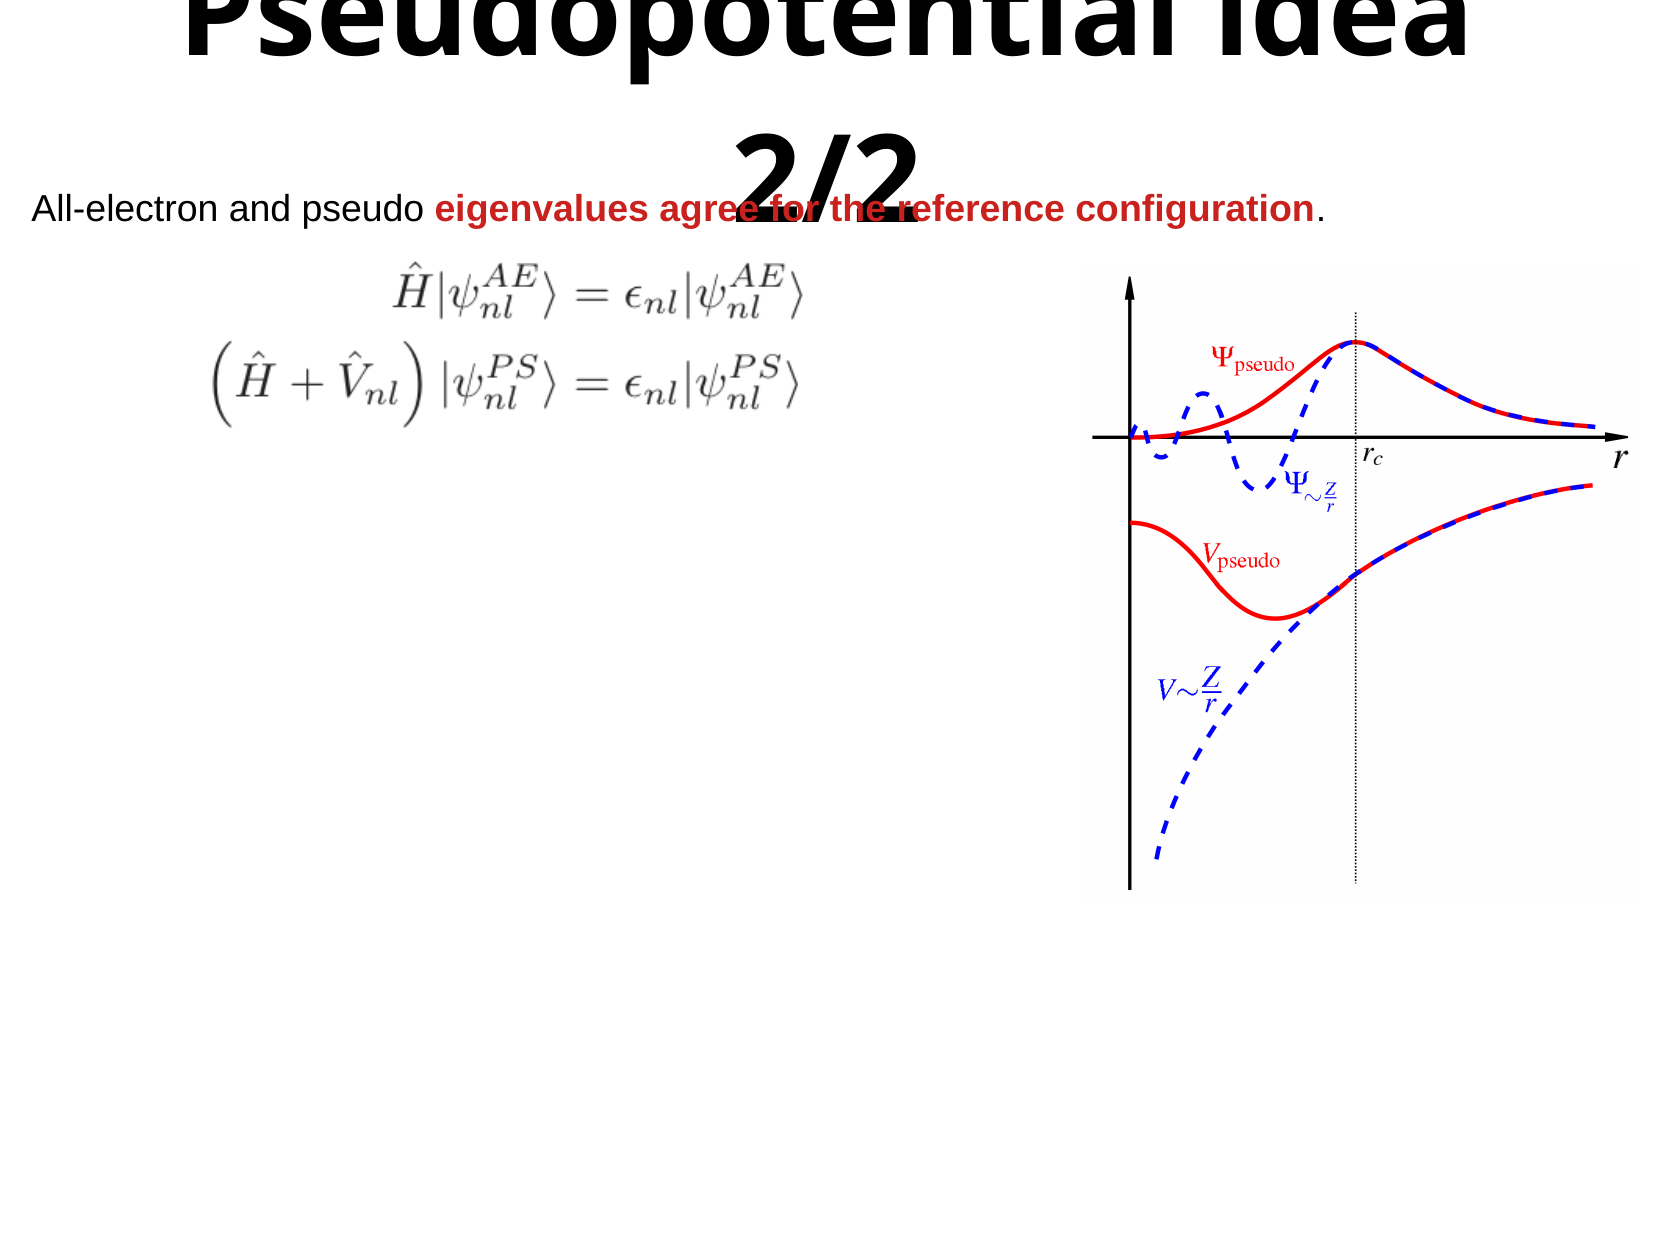

# Pseudopotential idea 2/2
 All-electron and pseudo eigenvalues agree for the reference configuration.